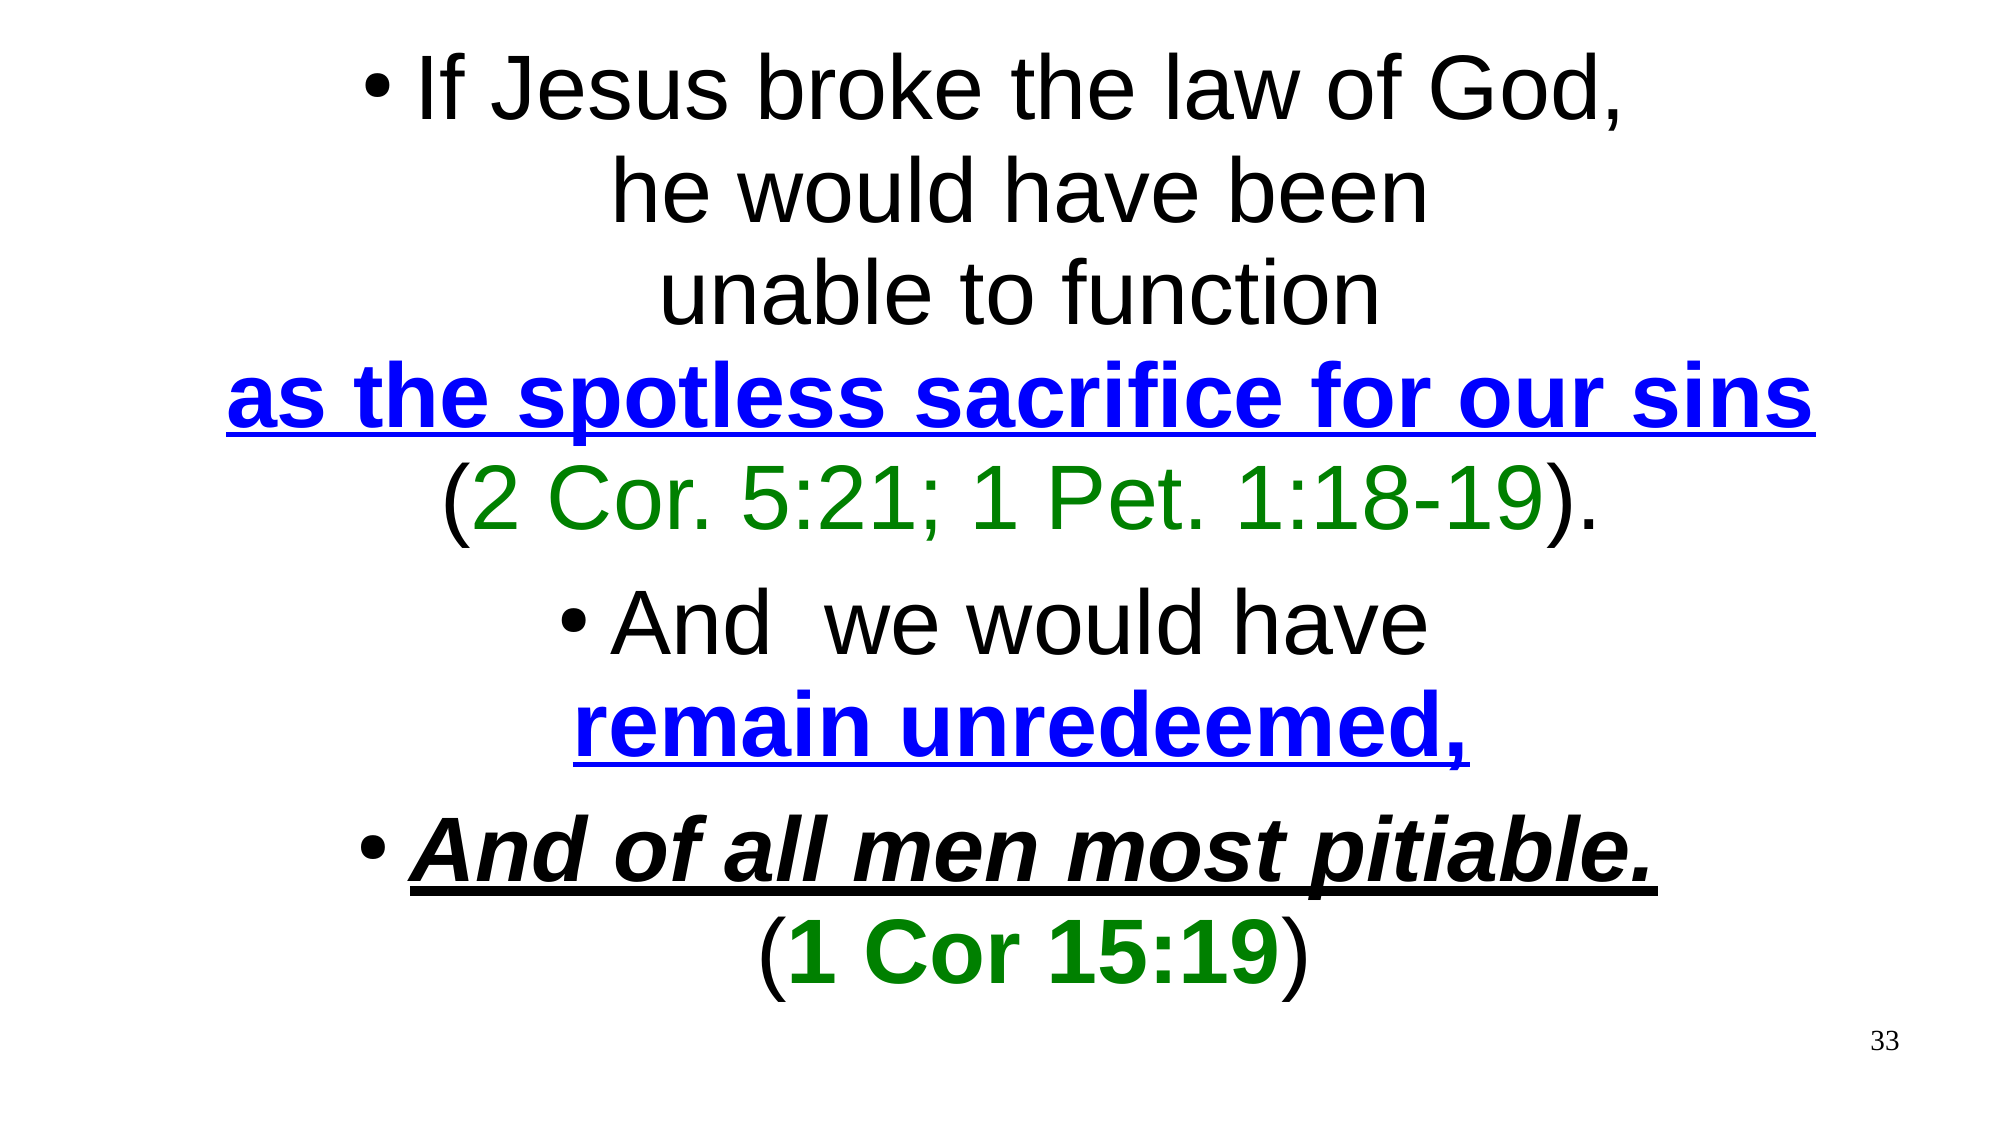

# If Jesus broke the law of God, he would have been unable to function as the spotless sacrifice for our sins (2 Cor. 5:21; 1 Pet. 1:18-19).
And we would have
remain unredeemed,
And of all men most pitiable.
(1 Cor 15:19)
33